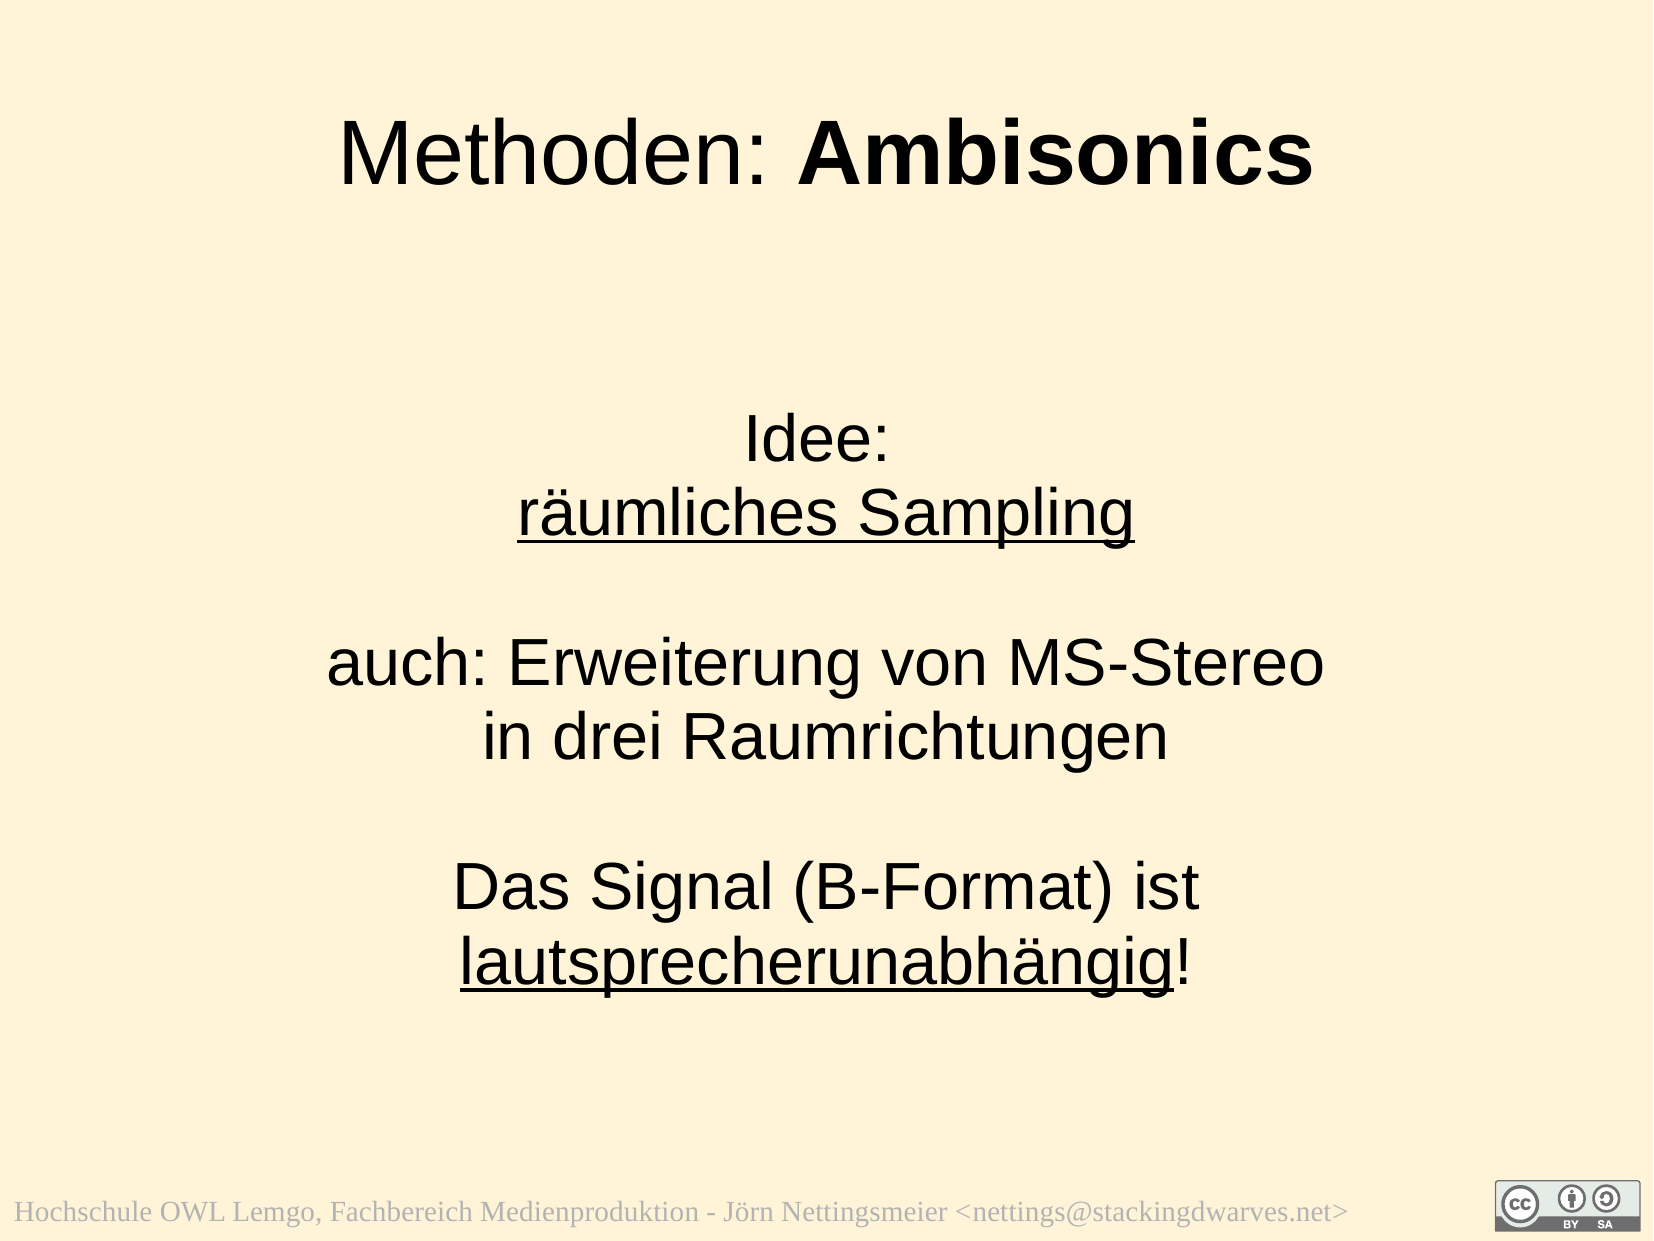

# Methoden: Ambisonics
Idee:
räumliches Sampling
auch: Erweiterung von MS-Stereo
in drei Raumrichtungen
Das Signal (B-Format) ist
lautsprecherunabhängig!